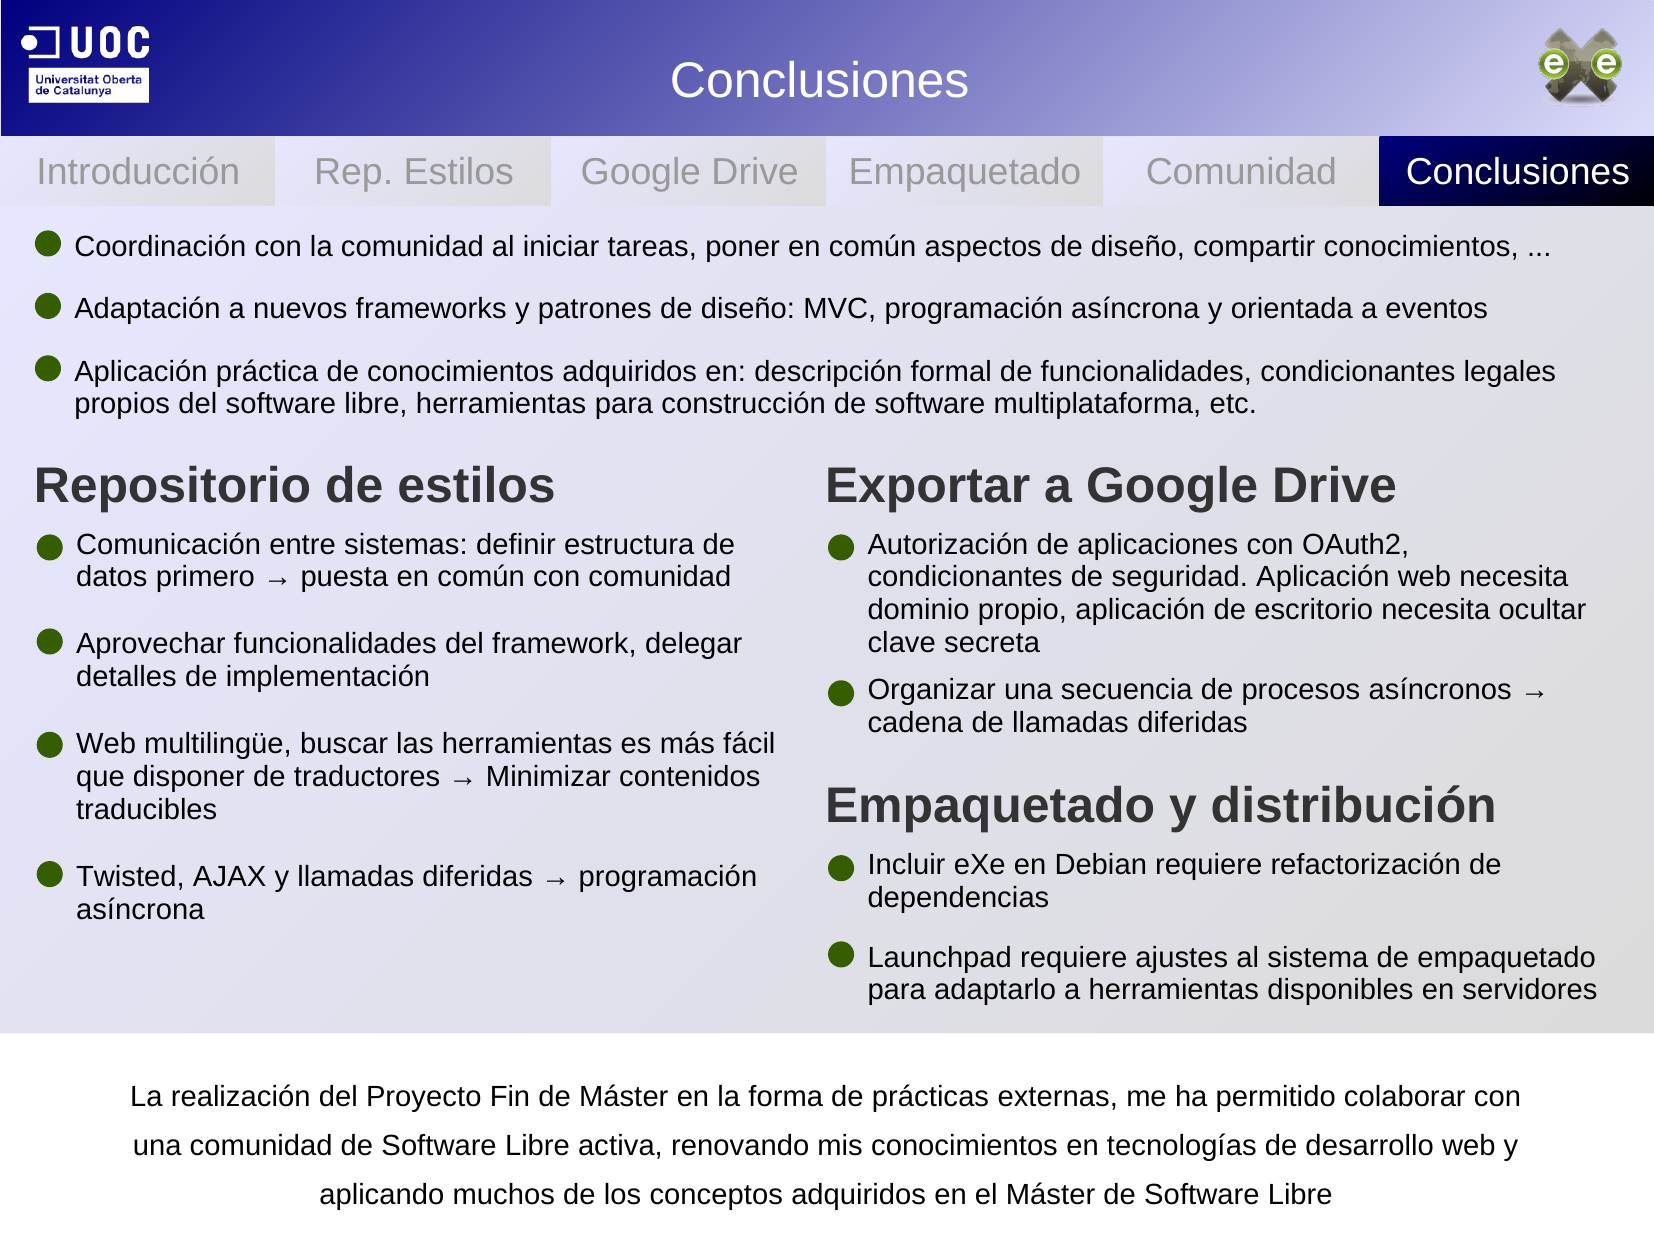

Conclusiones
Introducción
Rep. Estilos
Google Drive
Empaquetado
Comunidad
Conclusiones
Coordinación con la comunidad al iniciar tareas, poner en común aspectos de diseño, compartir conocimientos, ...
Adaptación a nuevos frameworks y patrones de diseño: MVC, programación asíncrona y orientada a eventos
Aplicación práctica de conocimientos adquiridos en: descripción formal de funcionalidades, condicionantes legales propios del software libre, herramientas para construcción de software multiplataforma, etc.
Repositorio de estilos
Exportar a Google Drive
Comunicación entre sistemas: definir estructura de datos primero → puesta en común con comunidad
Autorización de aplicaciones con OAuth2, condicionantes de seguridad. Aplicación web necesita dominio propio, aplicación de escritorio necesita ocultar clave secreta
Aprovechar funcionalidades del framework, delegar detalles de implementación
Organizar una secuencia de procesos asíncronos → cadena de llamadas diferidas
Web multilingüe, buscar las herramientas es más fácil que disponer de traductores → Minimizar contenidos traducibles
Empaquetado y distribución
Incluir eXe en Debian requiere refactorización de dependencias
Twisted, AJAX y llamadas diferidas → programación asíncrona
Launchpad requiere ajustes al sistema de empaquetado para adaptarlo a herramientas disponibles en servidores
La realización del Proyecto Fin de Máster en la forma de prácticas externas, me ha permitido colaborar con una comunidad de Software Libre activa, renovando mis conocimientos en tecnologías de desarrollo web y aplicando muchos de los conceptos adquiridos en el Máster de Software Libre